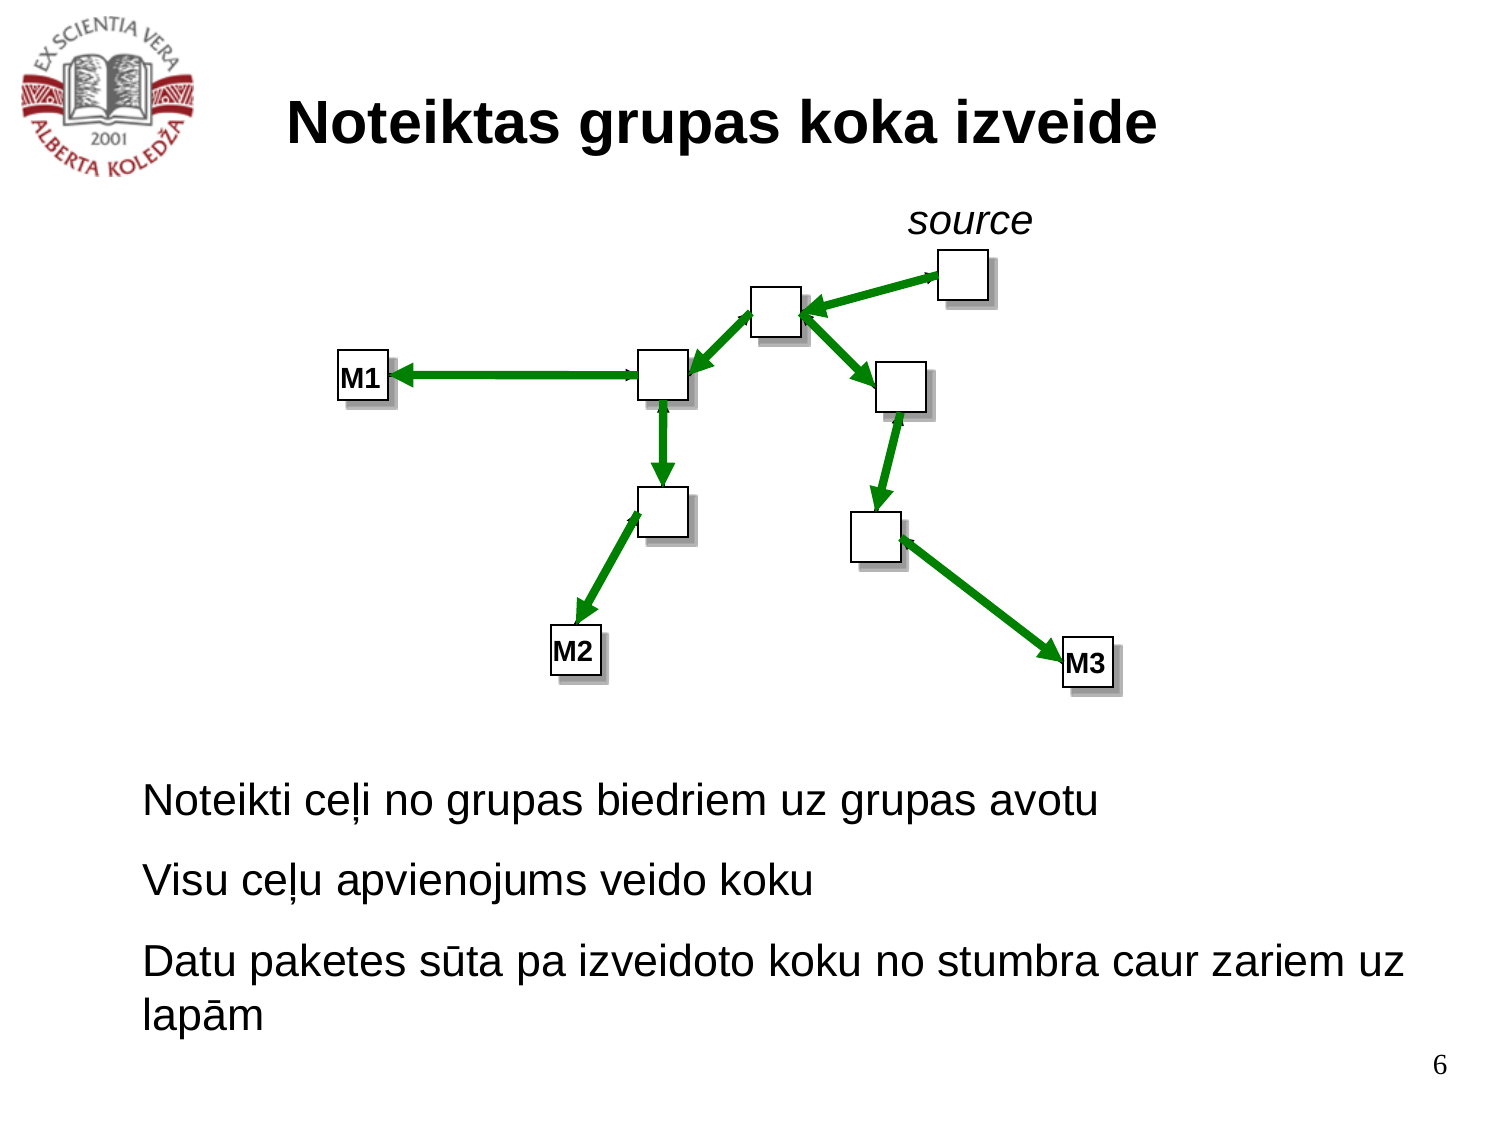

# Noteiktas grupas koka izveide
source
M1
M2
M3
Noteikti ceļi no grupas biedriem uz grupas avotu
Visu ceļu apvienojums veido koku
Datu paketes sūta pa izveidoto koku no stumbra caur zariem uz lapām
6